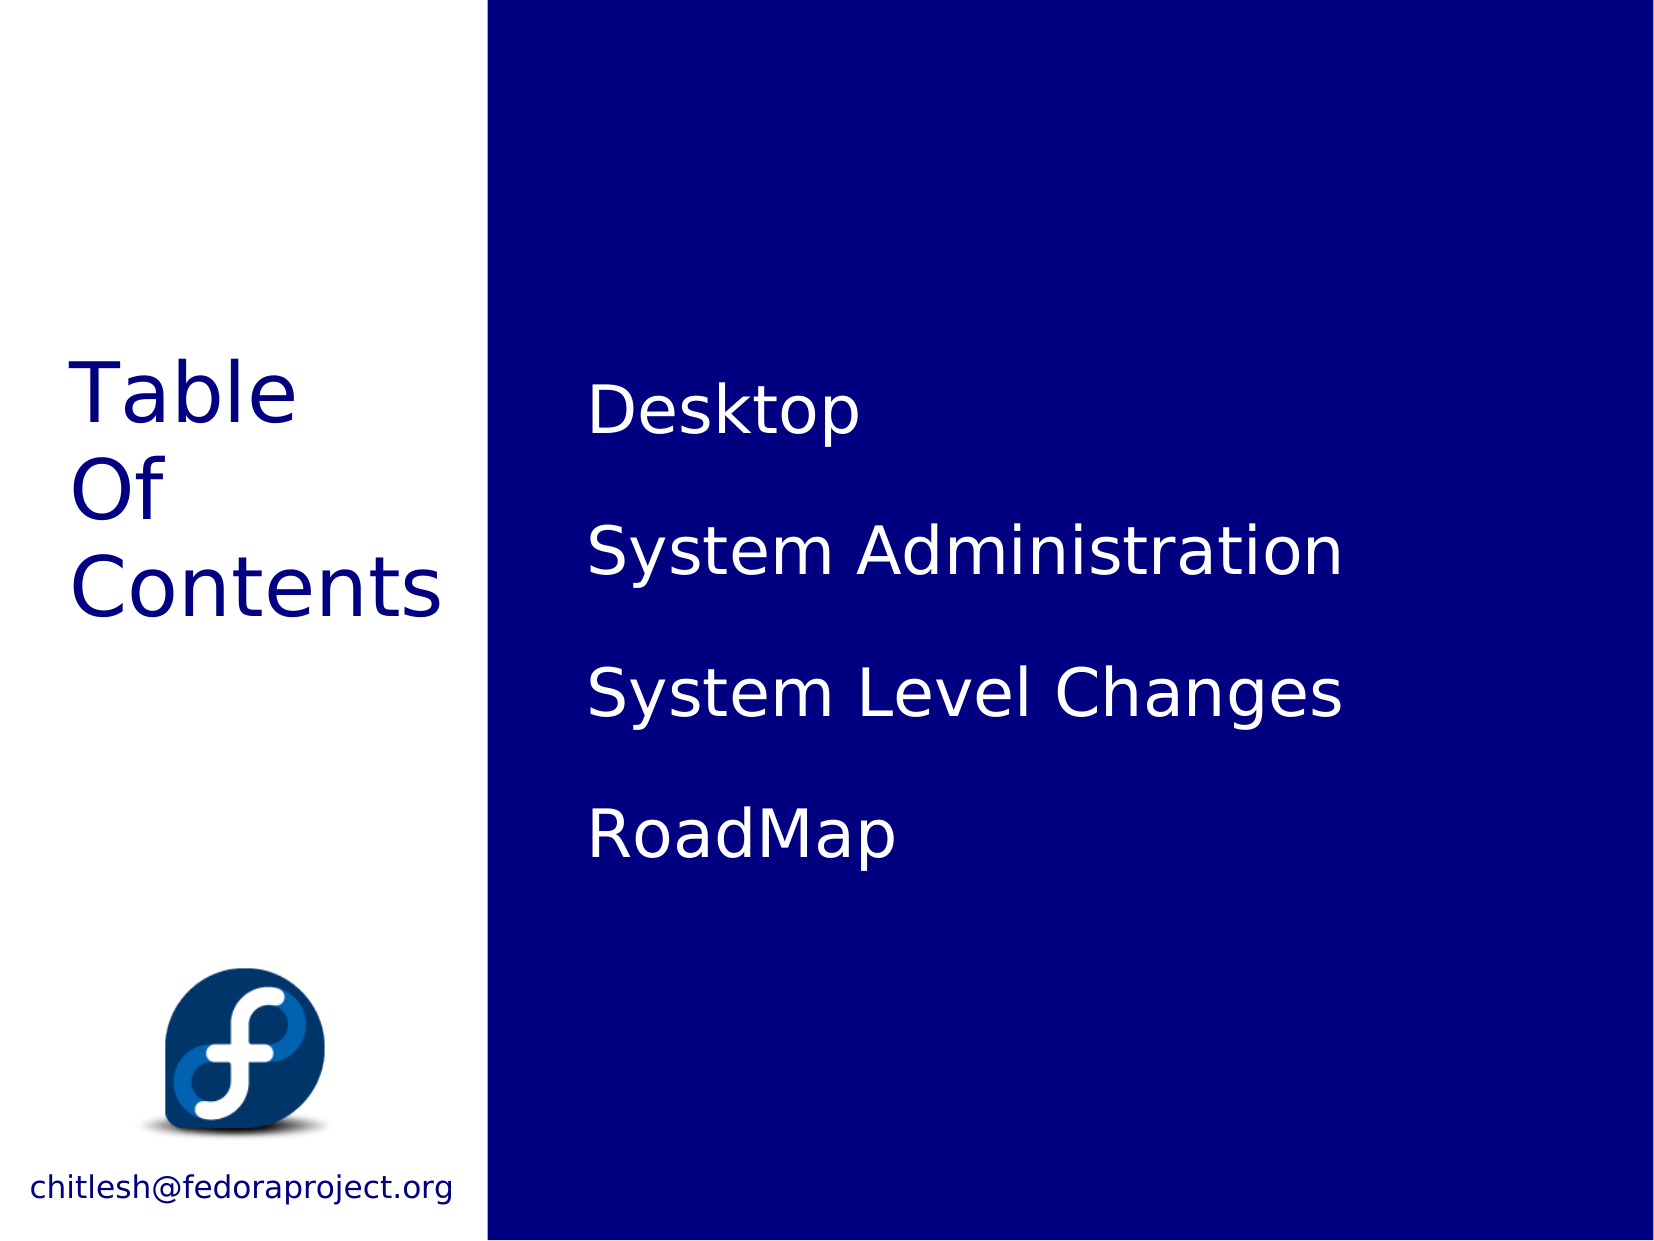

Desktop
System Administration
System Level Changes
RoadMap
Table
Of
Contents